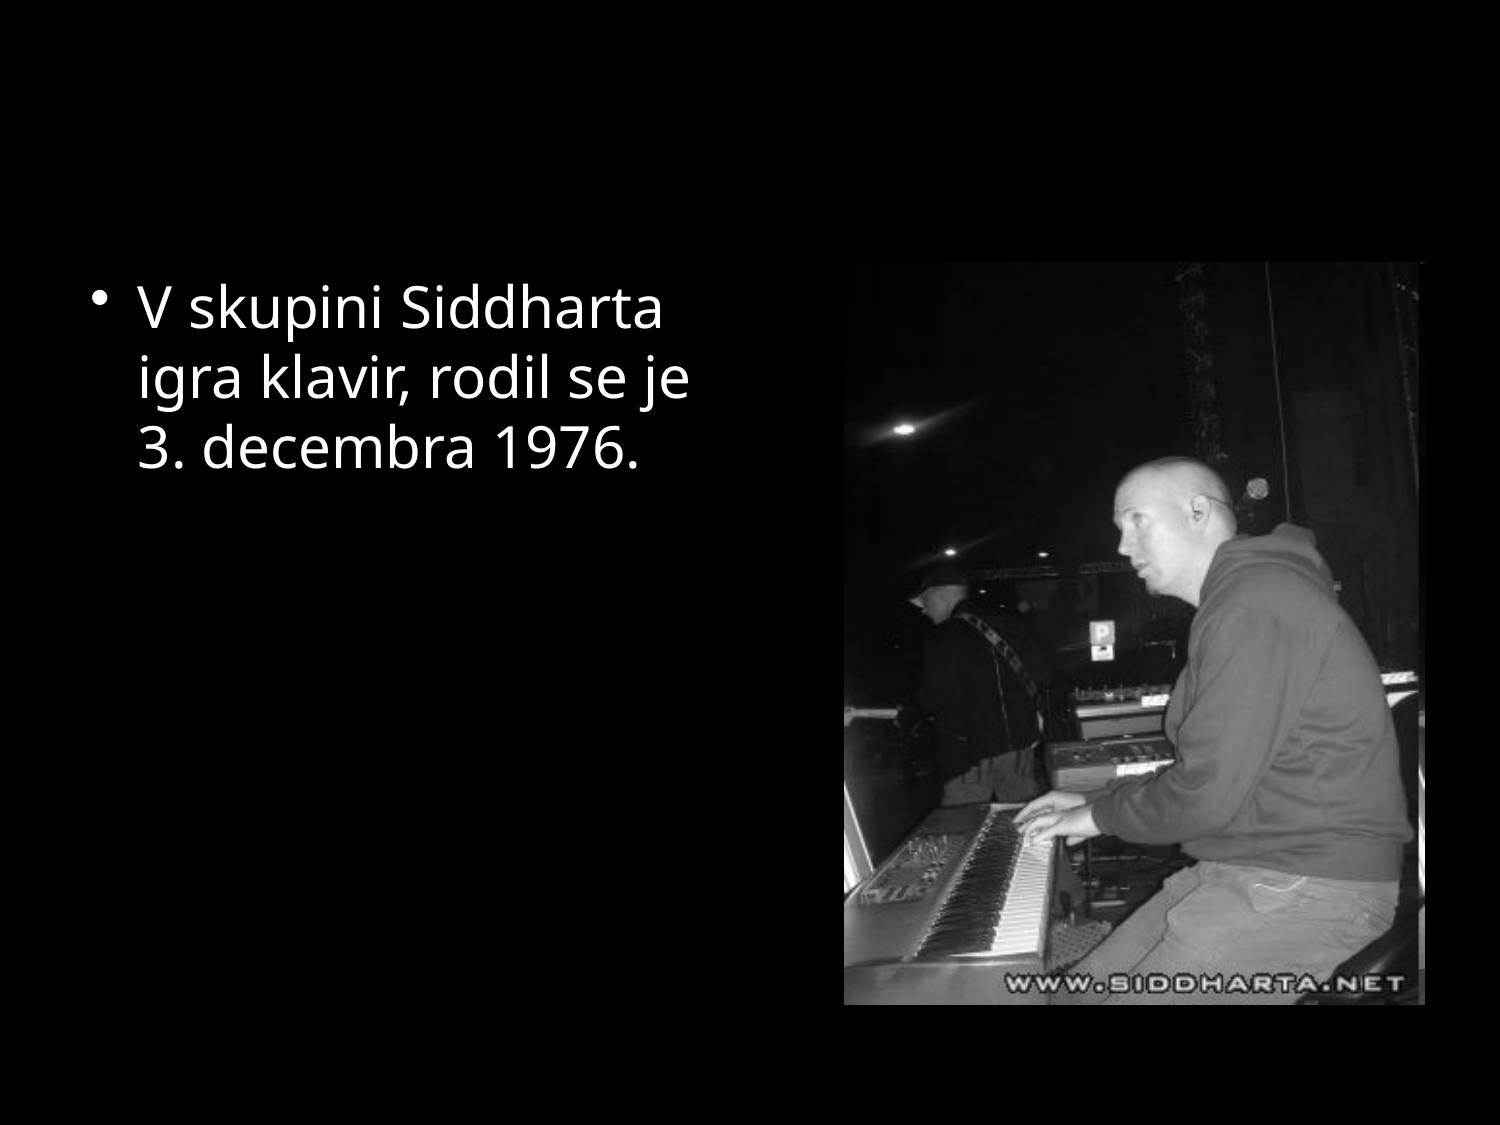

# Tomaž Okroglič Rous
V skupini Siddharta igra klavir, rodil se je 3. decembra 1976.